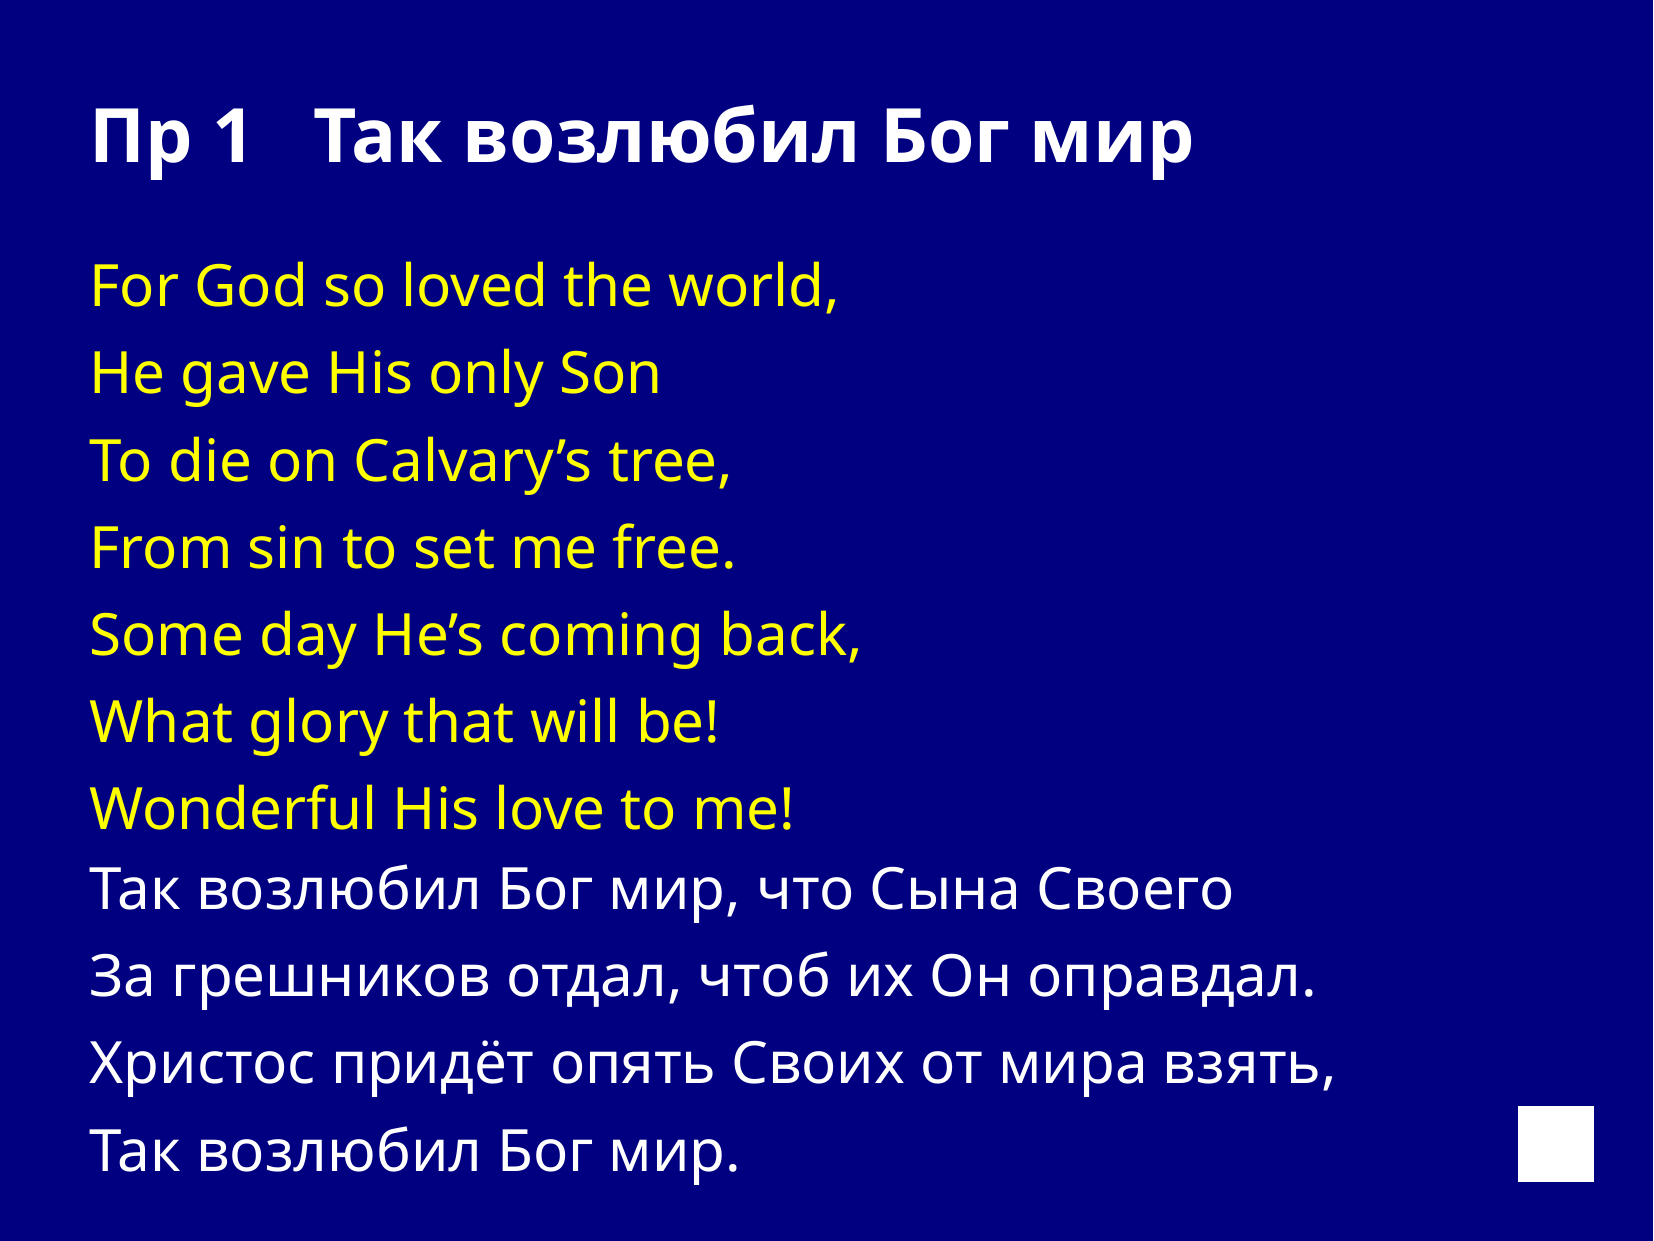

Пр 1 Так возлюбил Бог мир
For God so loved the world,
He gave His only Son
To die on Calvary’s tree,
From sin to set me free.
Some day He’s coming back,
What glory that will be!
Wonderful His love to me!
Так возлюбил Бог мир, что Сына Своего
За грешников отдал, чтоб их Он оправдал.
Христос придёт опять Своих от мира взять,
Так возлюбил Бог мир.